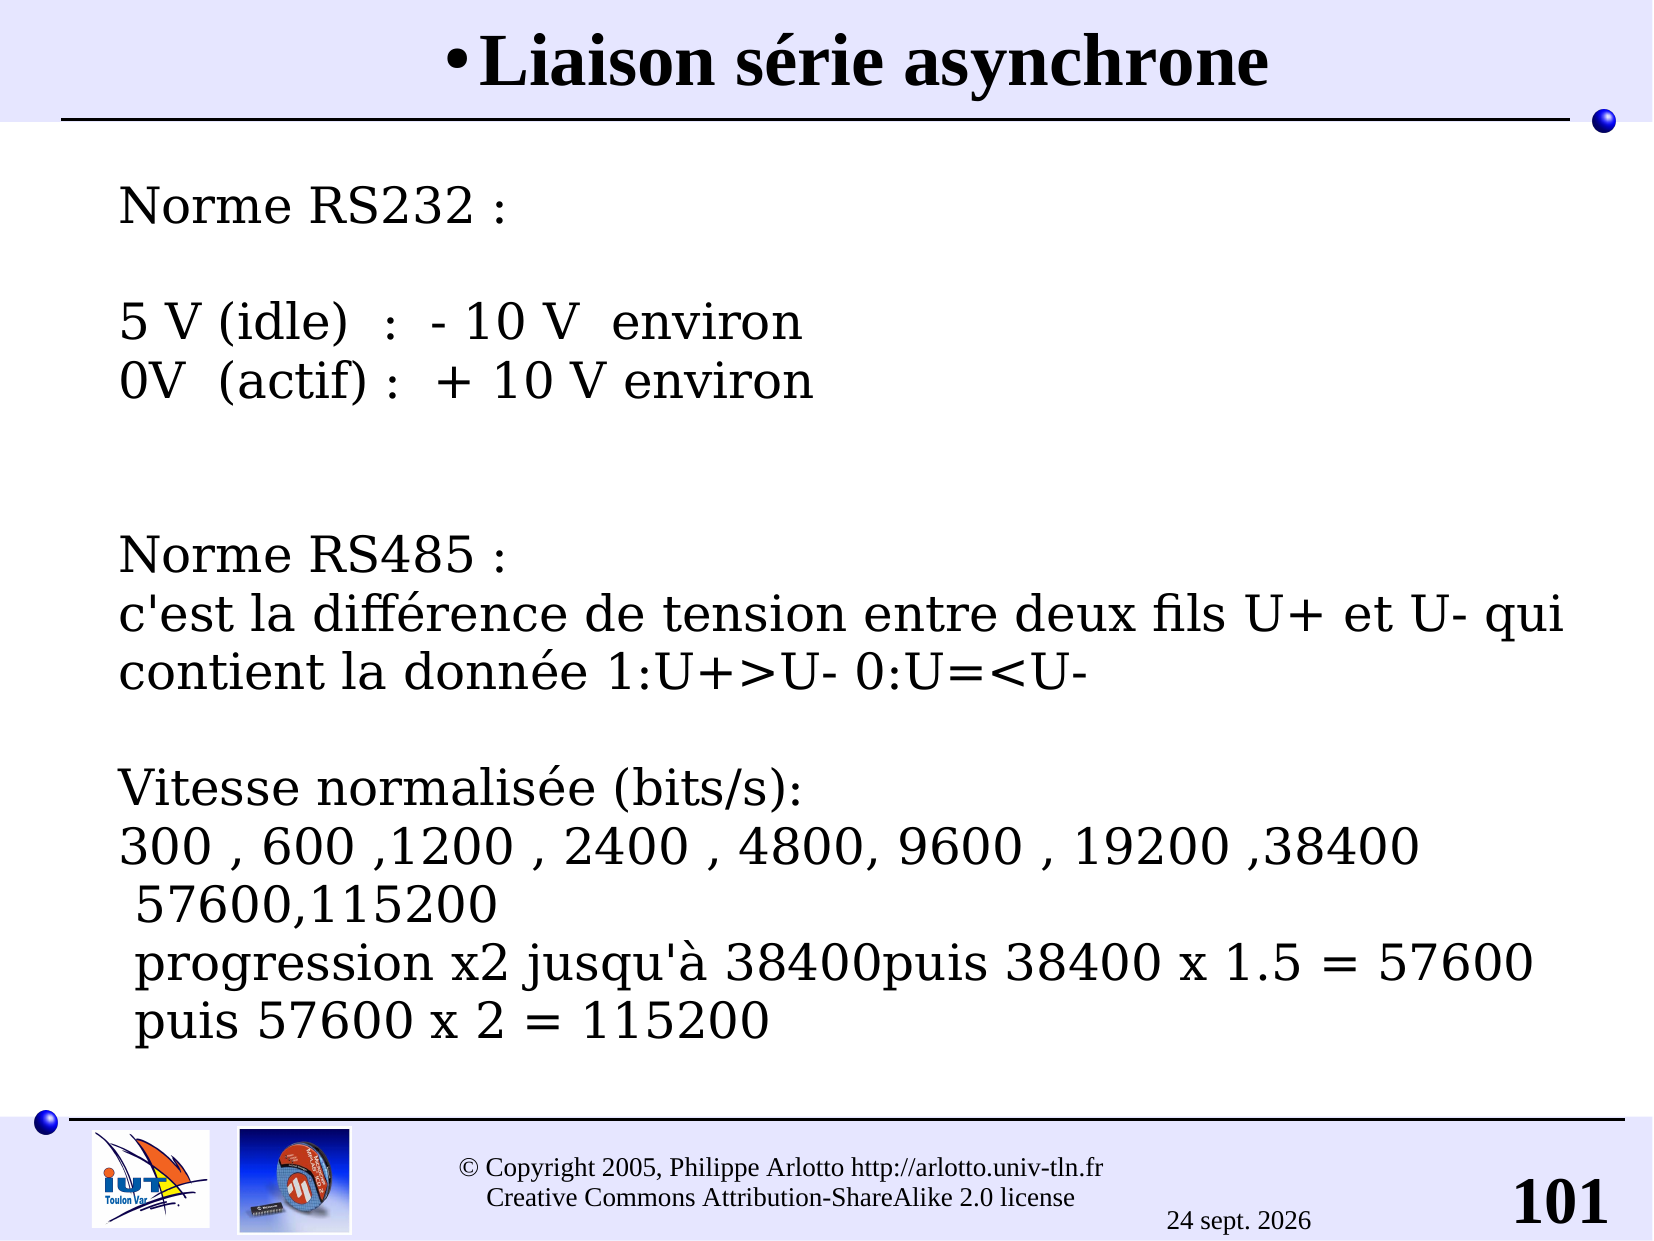

# Liaison série asynchrone
Norme RS232 :
5 V (idle) : - 10 V environ
0V (actif) : + 10 V environ
Norme RS485 :
c'est la différence de tension entre deux fils U+ et U- qui
contient la donnée 1:U+>U- 0:U=<U-
Vitesse normalisée (bits/s):
300 , 600 ,1200 , 2400 , 4800, 9600 , 19200 ,38400
 57600,115200
 progression x2 jusqu'à 38400puis 38400 x 1.5 = 57600
 puis 57600 x 2 = 115200